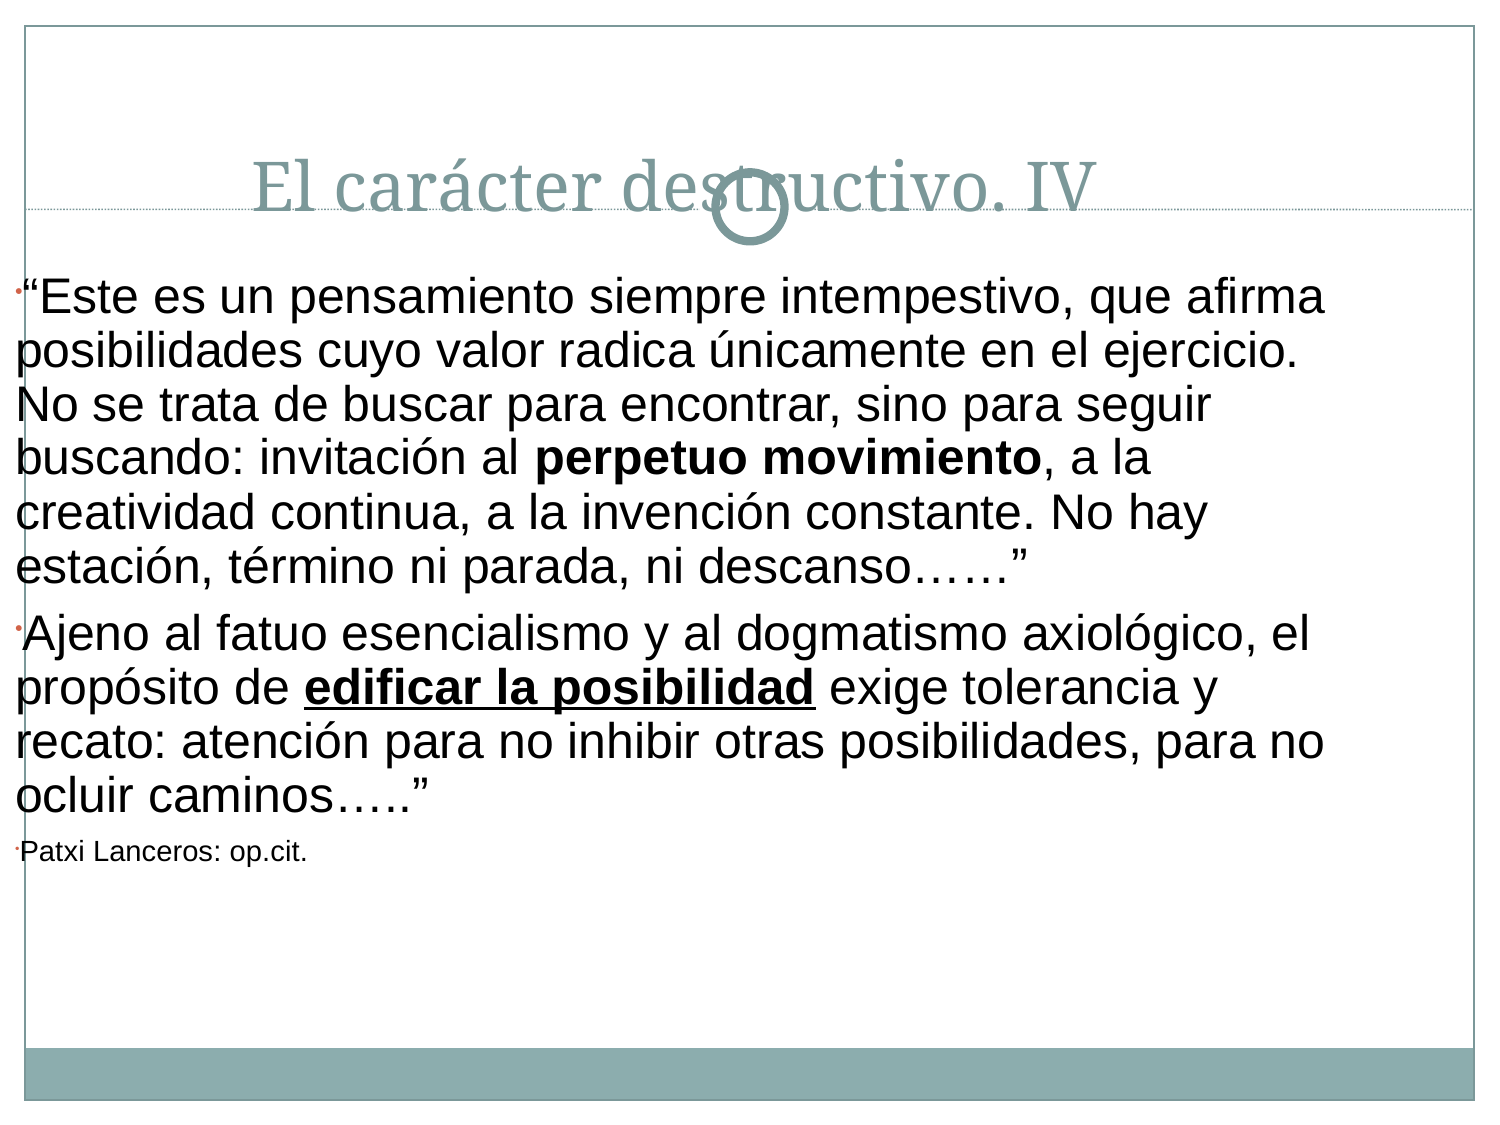

# El carácter destructivo. IV
“Este es un pensamiento siempre intempestivo, que afirma posibilidades cuyo valor radica únicamente en el ejercicio. No se trata de buscar para encontrar, sino para seguir buscando: invitación al perpetuo movimiento, a la creatividad continua, a la invención constante. No hay estación, término ni parada, ni descanso……”
Ajeno al fatuo esencialismo y al dogmatismo axiológico, el propósito de edificar la posibilidad exige tolerancia y recato: atención para no inhibir otras posibilidades, para no ocluir caminos…..”
Patxi Lanceros: op.cit.